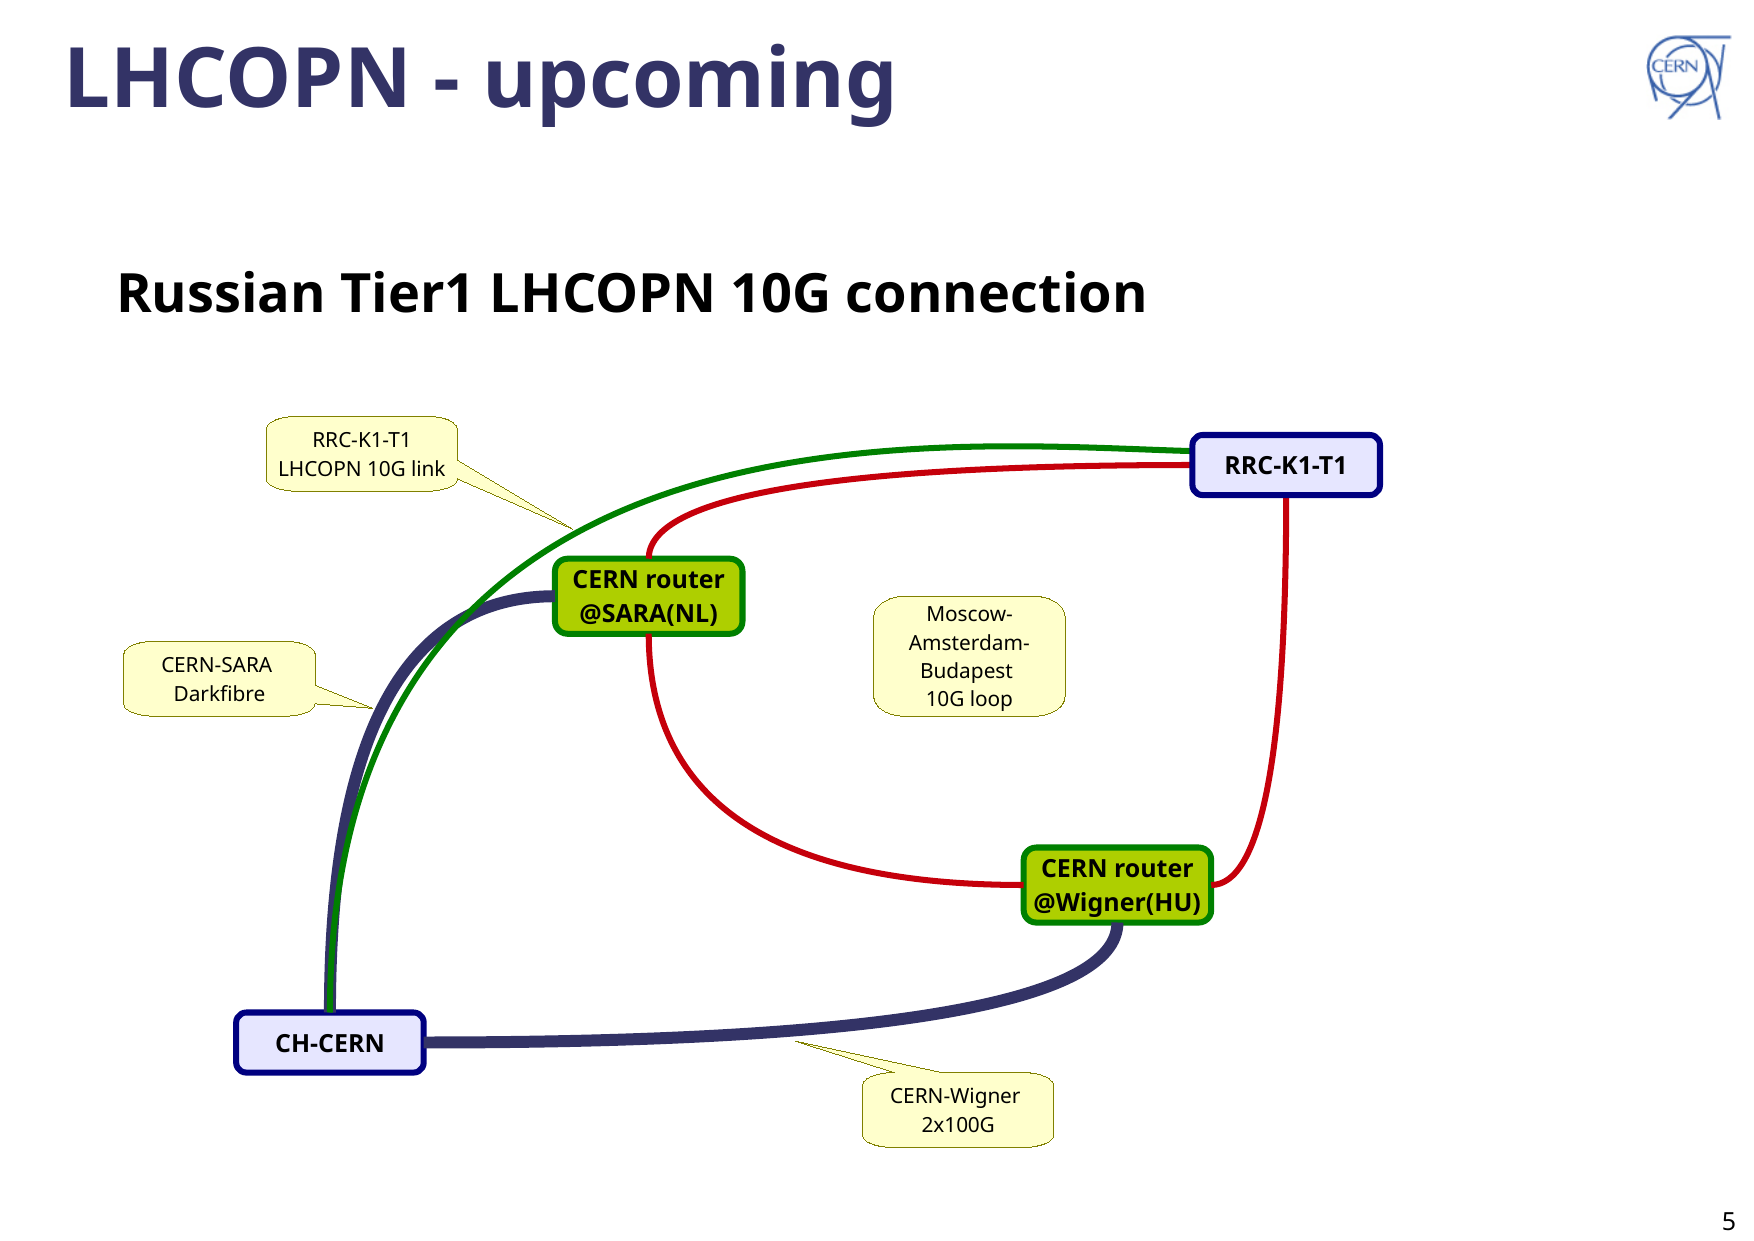

# LHCOPN - upcoming
Russian Tier1 LHCOPN 10G connection
RRC-K1-T1
LHCOPN 10G link
RRC-K1-T1
CERN router
@SARA(NL)
Moscow-
Amsterdam-
Budapest
10G loop
CERN-SARA
Darkfibre
CERN router
@Wigner(HU)
CH-CERN
CERN-Wigner
2x100G
5